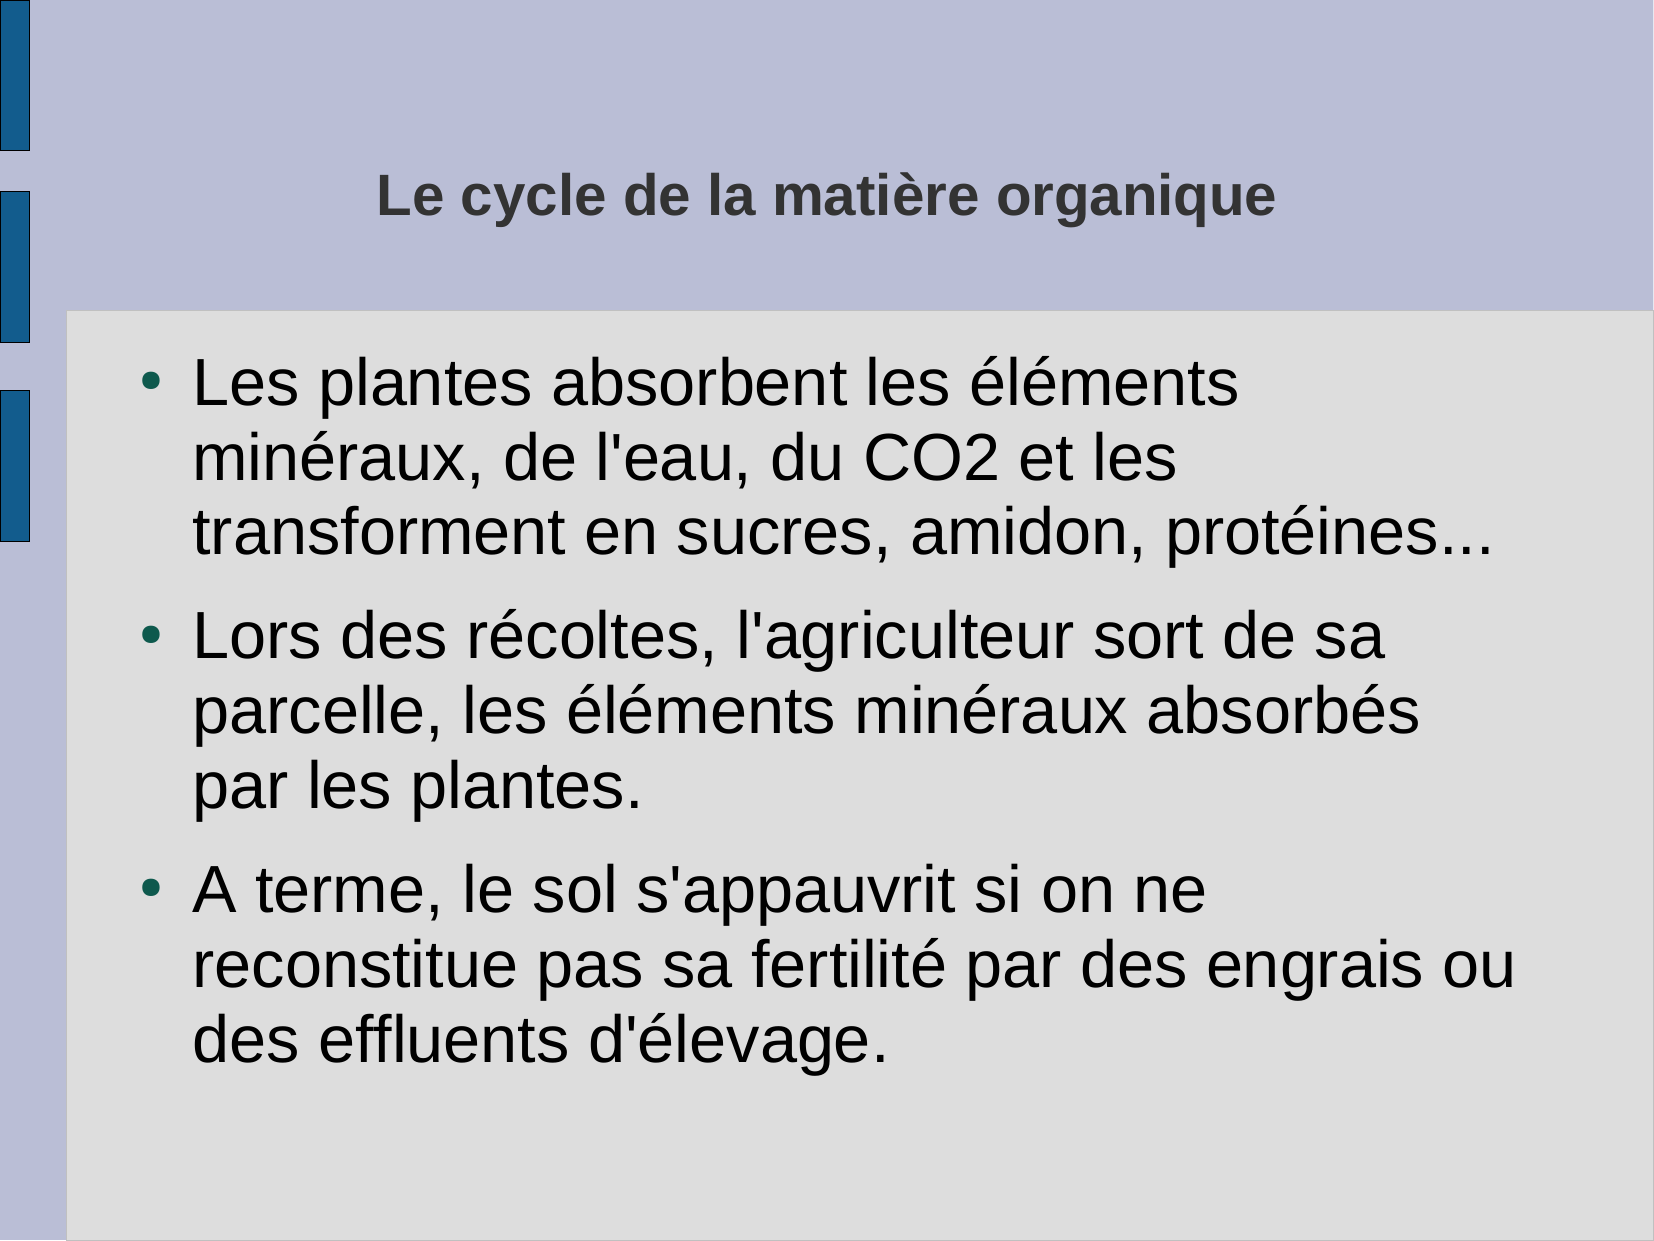

# Le cycle de la matière organique
Les plantes absorbent les éléments minéraux, de l'eau, du CO2 et les transforment en sucres, amidon, protéines...
Lors des récoltes, l'agriculteur sort de sa parcelle, les éléments minéraux absorbés par les plantes.
A terme, le sol s'appauvrit si on ne reconstitue pas sa fertilité par des engrais ou des effluents d'élevage.